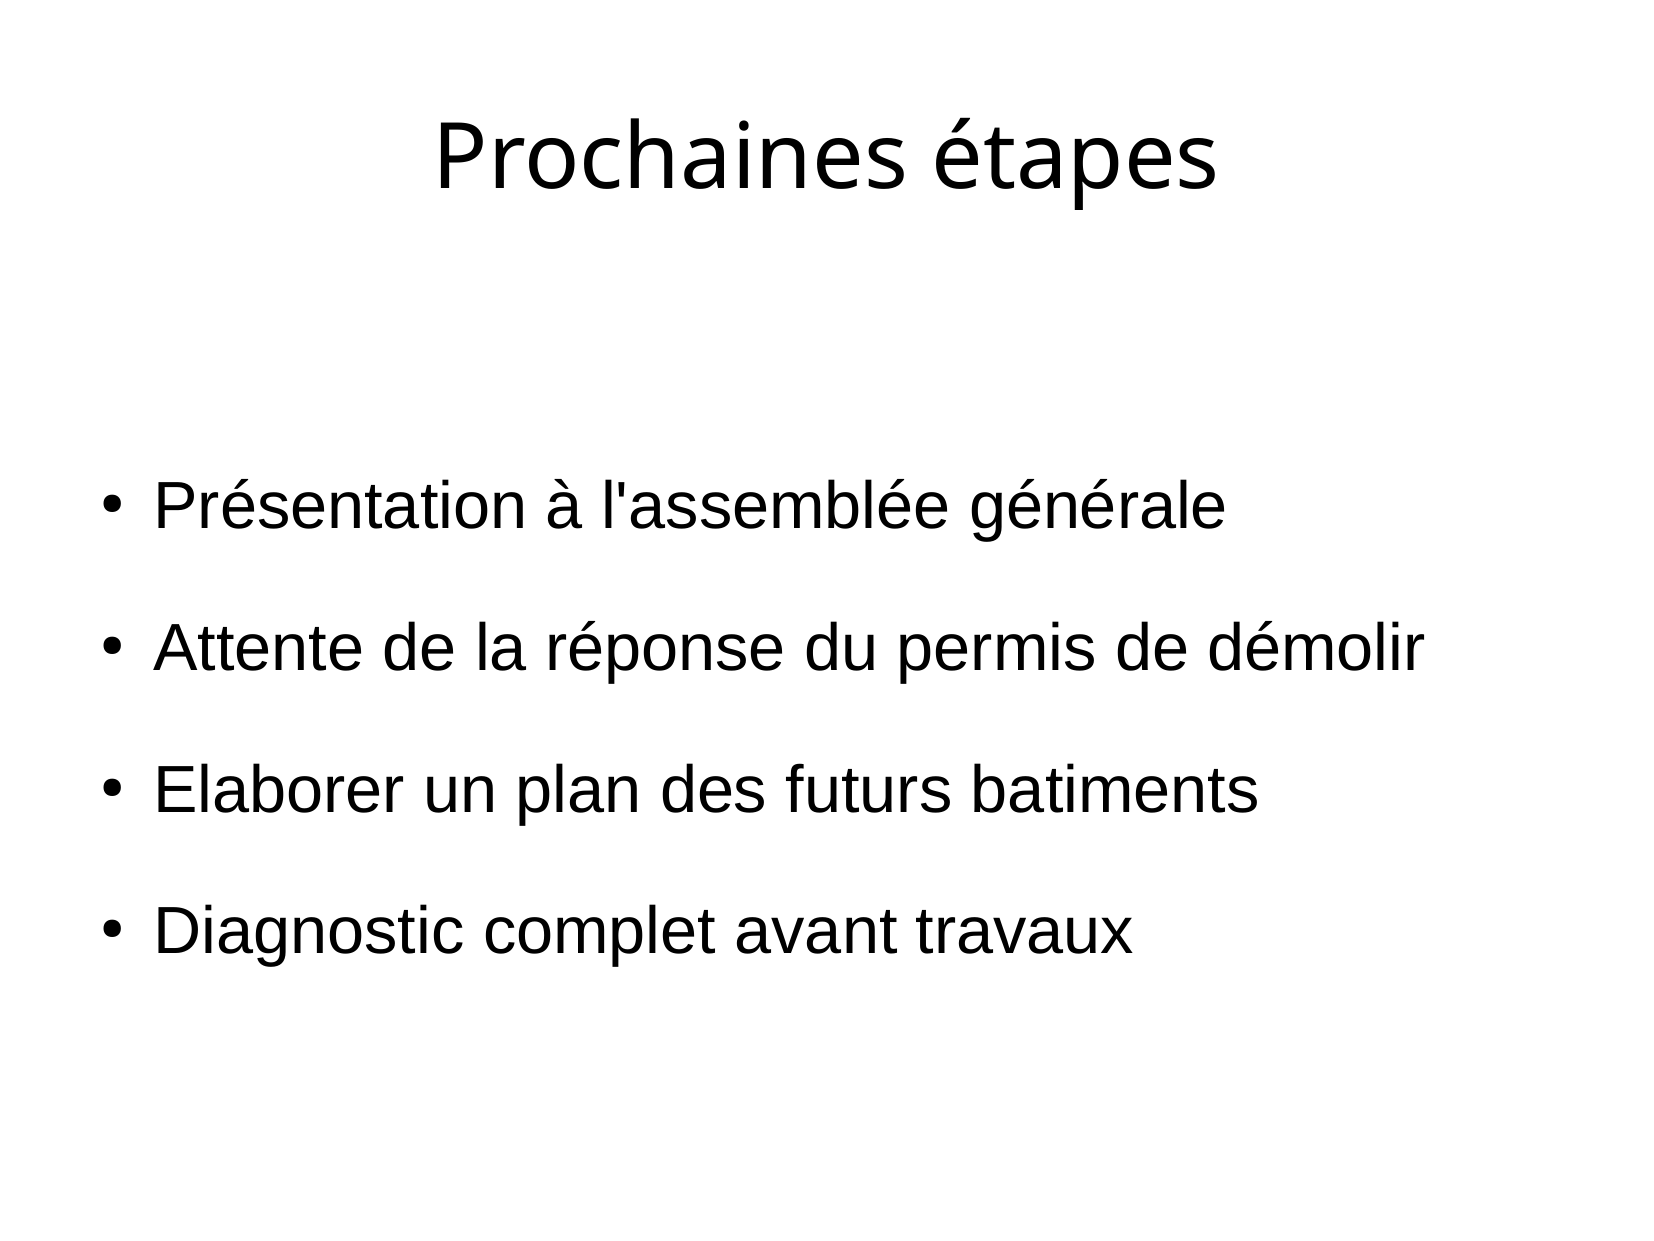

# Prochaines étapes
Présentation à l'assemblée générale
Attente de la réponse du permis de démolir
Elaborer un plan des futurs batiments
Diagnostic complet avant travaux